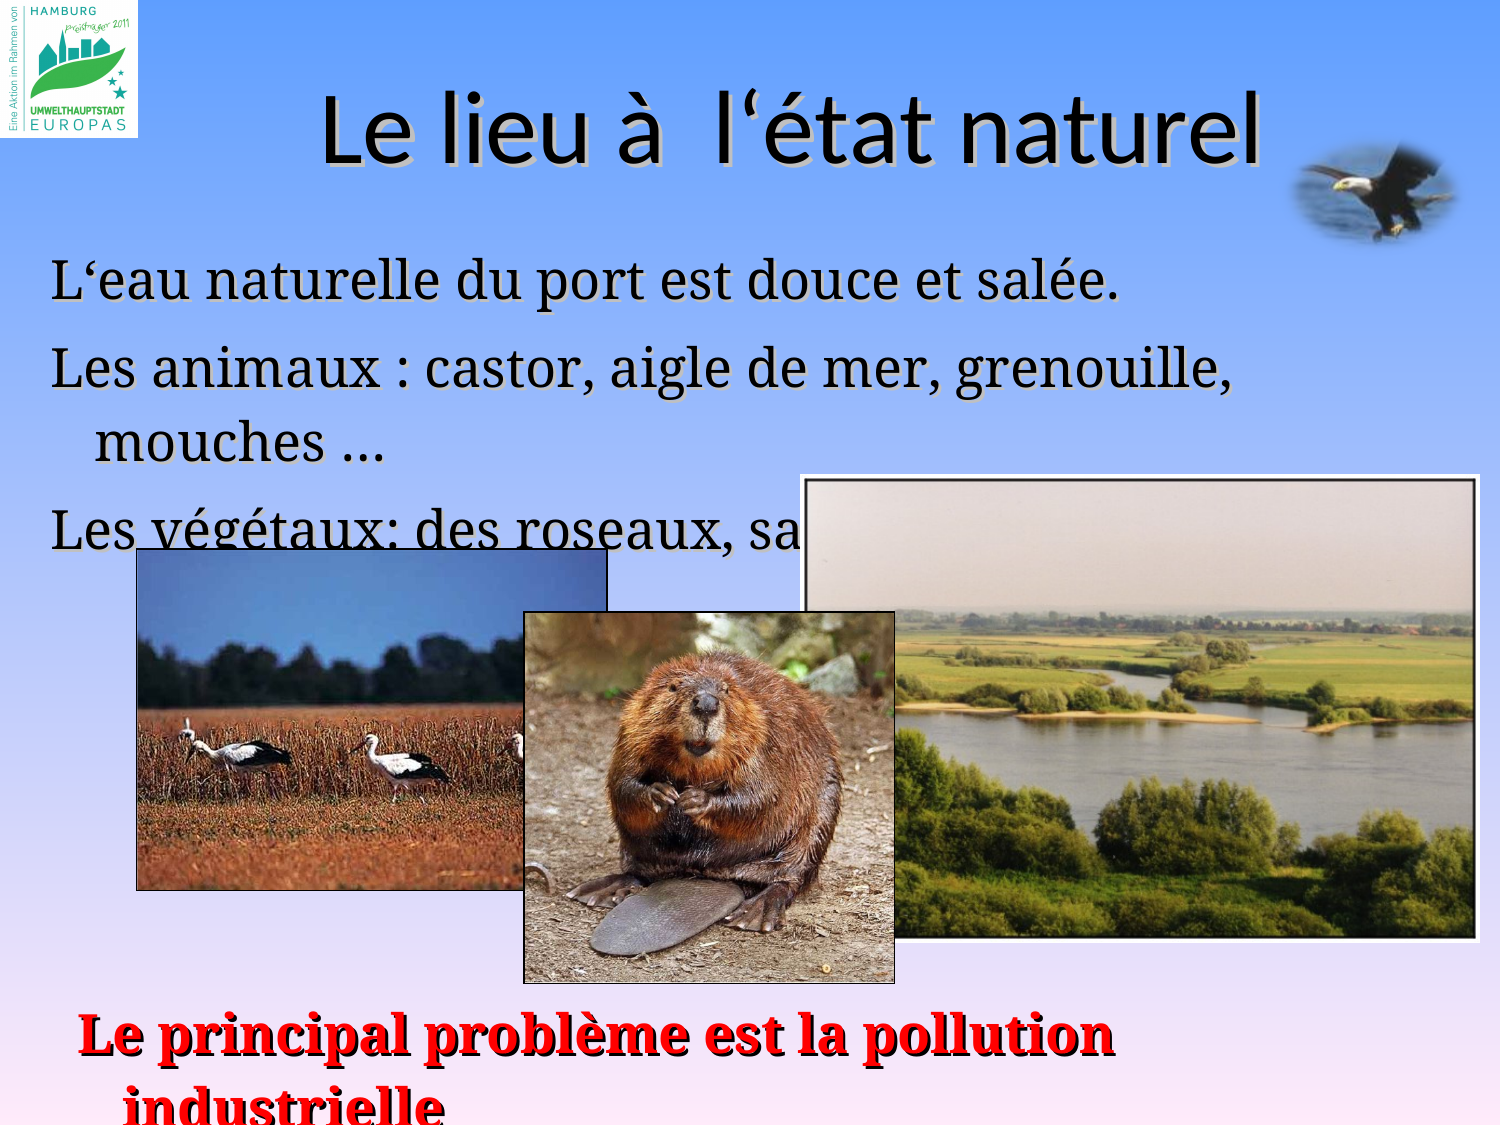

# Le lieu à l‘état naturel
L‘eau naturelle du port est douce et salée.
Les animaux : castor, aigle de mer, grenouille, mouches …
Les végétaux: des roseaux, saules …
Le principal problème est la pollution industrielle